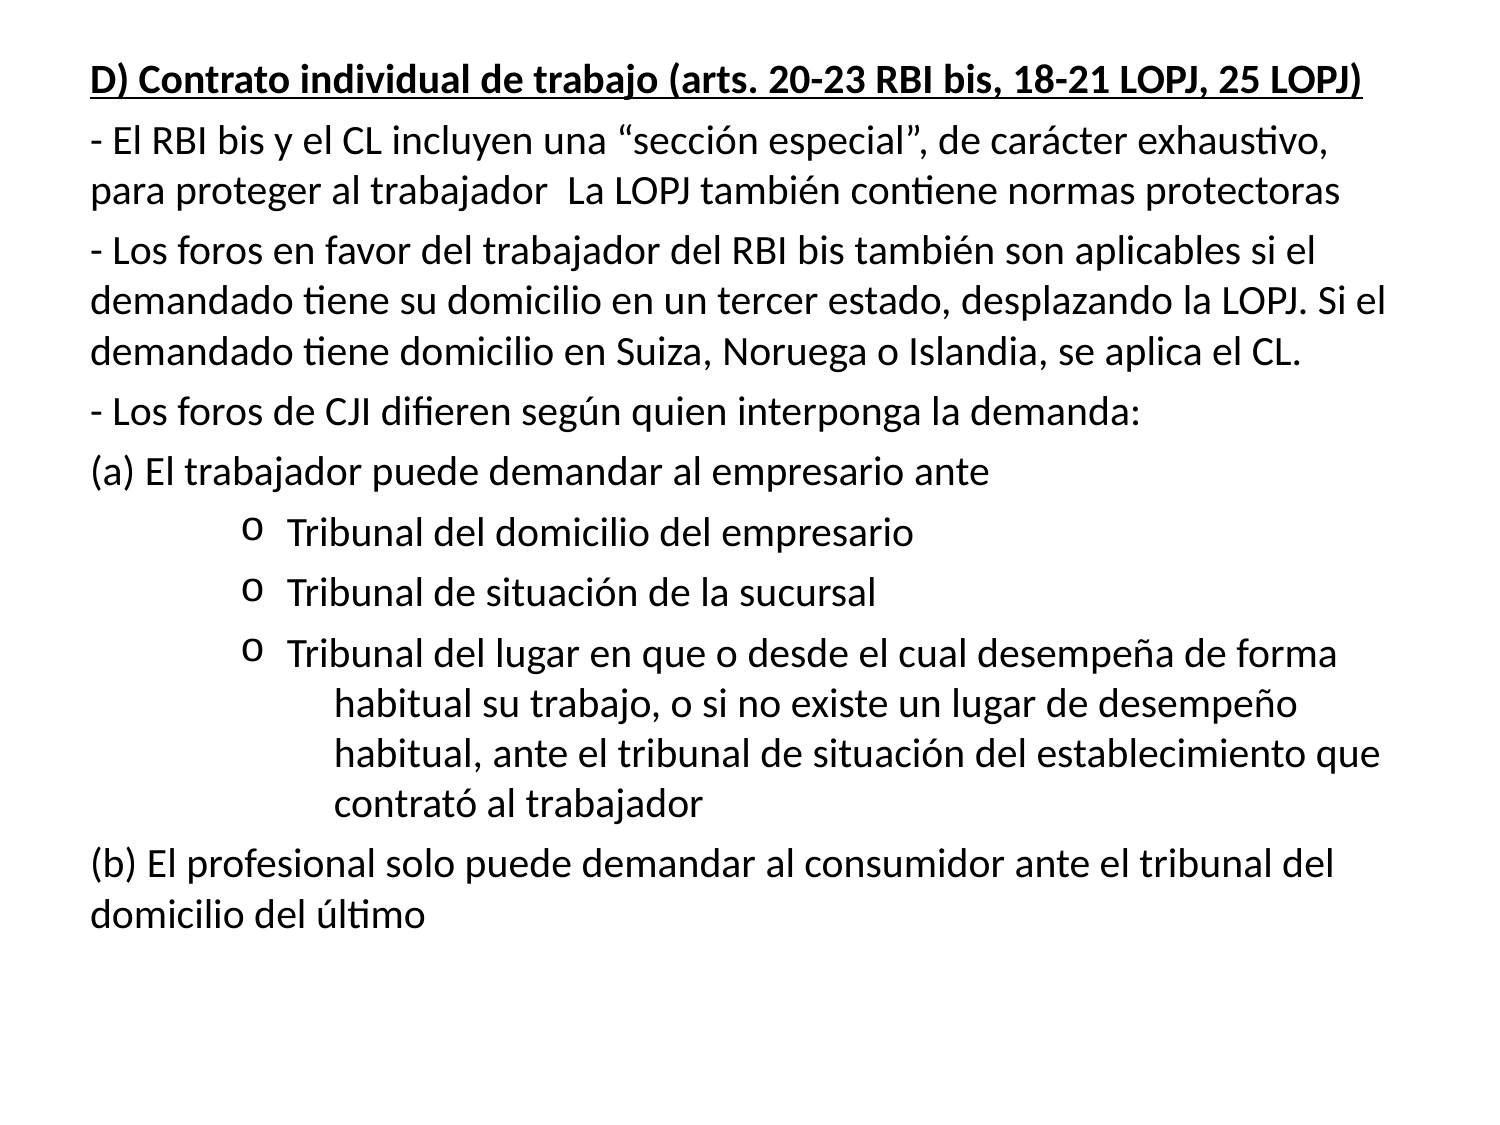

# D) Contrato individual de trabajo (arts. 20-23 RBI bis, 18-21 LOPJ, 25 LOPJ)
- El RBI bis y el CL incluyen una “sección especial”, de carácter exhaustivo, para proteger al trabajador La LOPJ también contiene normas protectoras
- Los foros en favor del trabajador del RBI bis también son aplicables si el demandado tiene su domicilio en un tercer estado, desplazando la LOPJ. Si el demandado tiene domicilio en Suiza, Noruega o Islandia, se aplica el CL.
- Los foros de CJI difieren según quien interponga la demanda:
(a) El trabajador puede demandar al empresario ante
Tribunal del domicilio del empresario
Tribunal de situación de la sucursal
Tribunal del lugar en que o desde el cual desempeña de forma habitual su trabajo, o si no existe un lugar de desempeño habitual, ante el tribunal de situación del establecimiento que contrató al trabajador
(b) El profesional solo puede demandar al consumidor ante el tribunal del domicilio del último